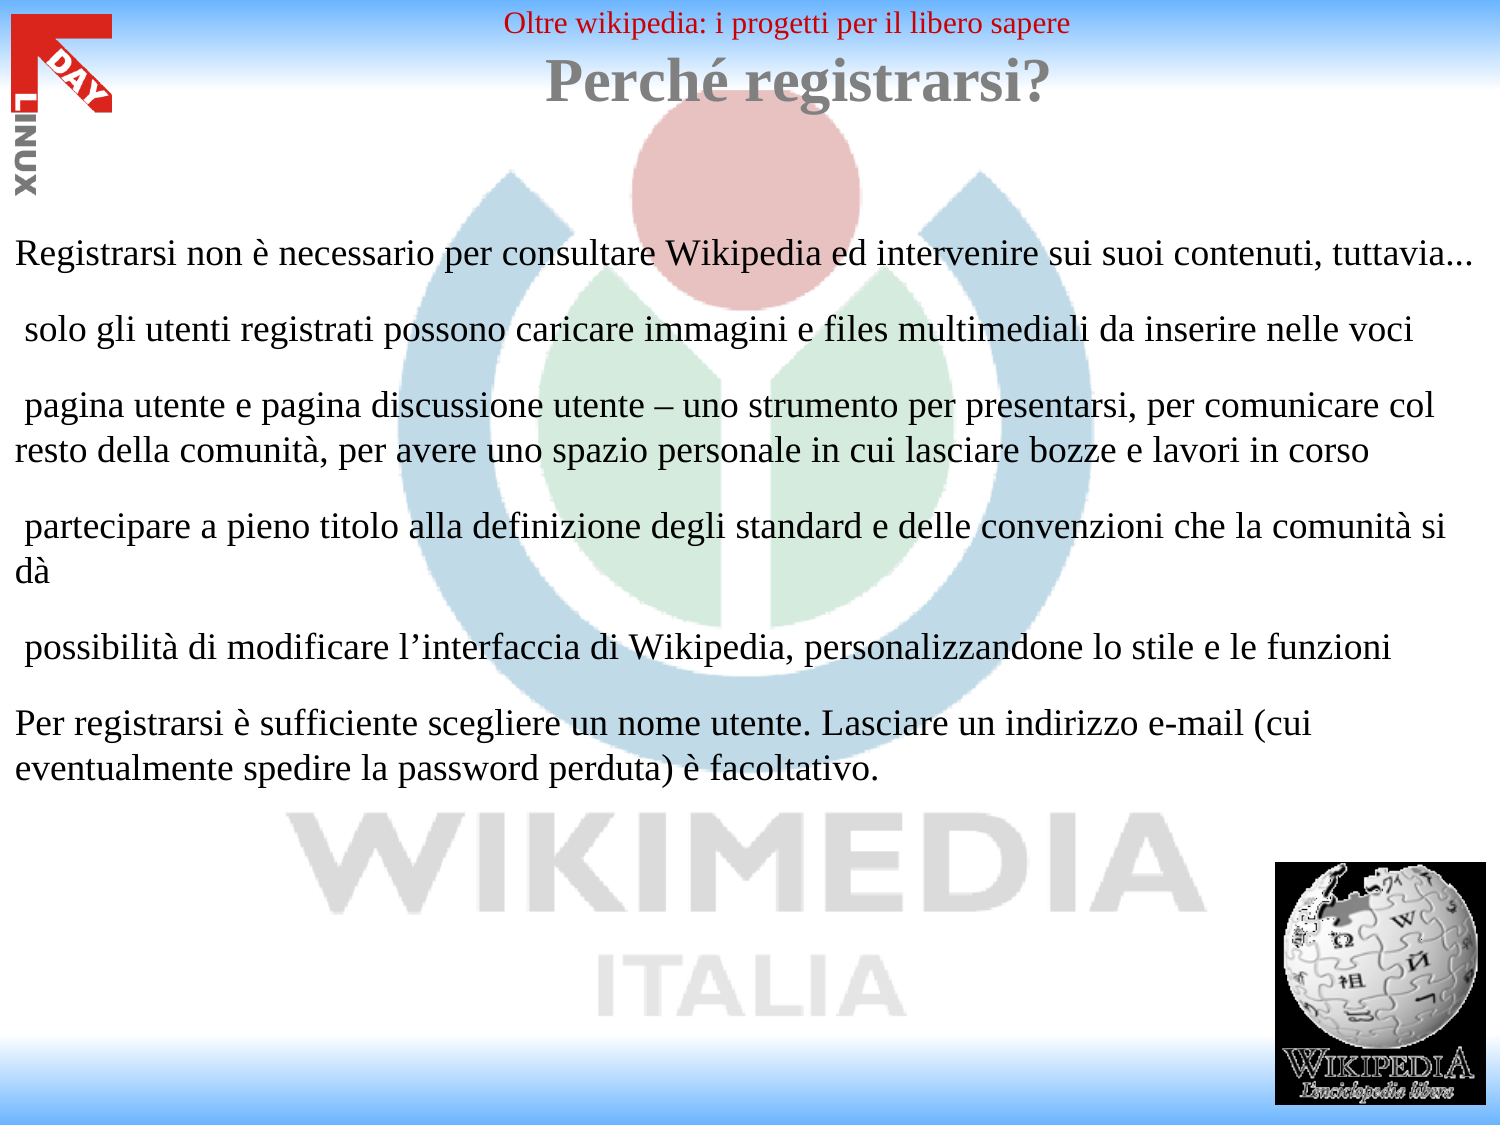

Oltre wikipedia: i progetti per il libero sapere
Perché registrarsi?
Registrarsi non è necessario per consultare Wikipedia ed intervenire sui suoi contenuti, tuttavia...
 solo gli utenti registrati possono caricare immagini e files multimediali da inserire nelle voci
 pagina utente e pagina discussione utente – uno strumento per presentarsi, per comunicare col resto della comunità, per avere uno spazio personale in cui lasciare bozze e lavori in corso
 partecipare a pieno titolo alla definizione degli standard e delle convenzioni che la comunità si dà
 possibilità di modificare l’interfaccia di Wikipedia, personalizzandone lo stile e le funzioni
Per registrarsi è sufficiente scegliere un nome utente. Lasciare un indirizzo e-mail (cui eventualmente spedire la password perduta) è facoltativo.